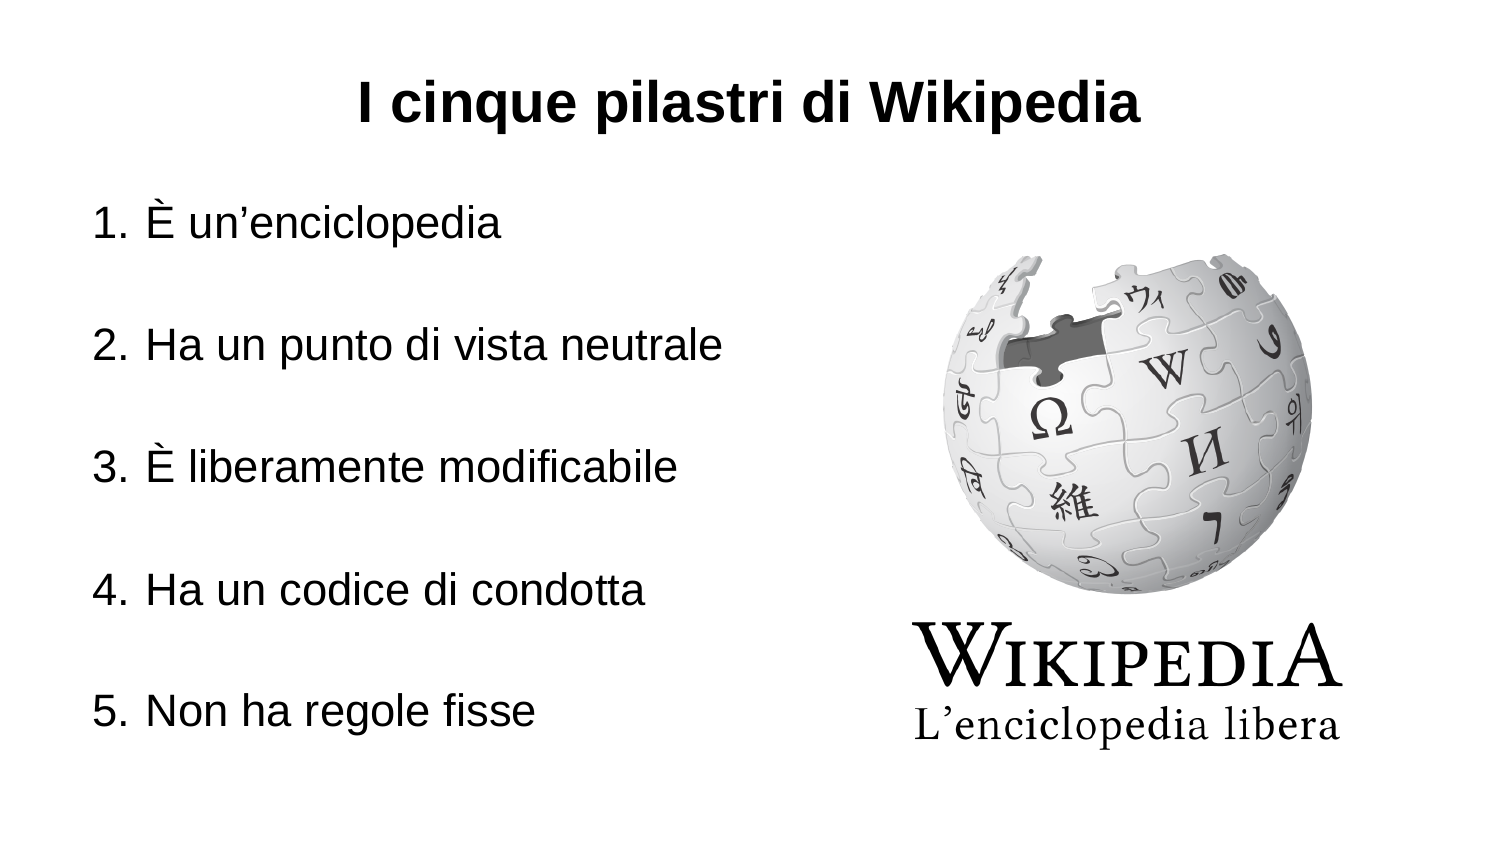

# I cinque pilastri di Wikipedia
È un’enciclopedia
Ha un punto di vista neutrale
È liberamente modificabile
Ha un codice di condotta
Non ha regole fisse